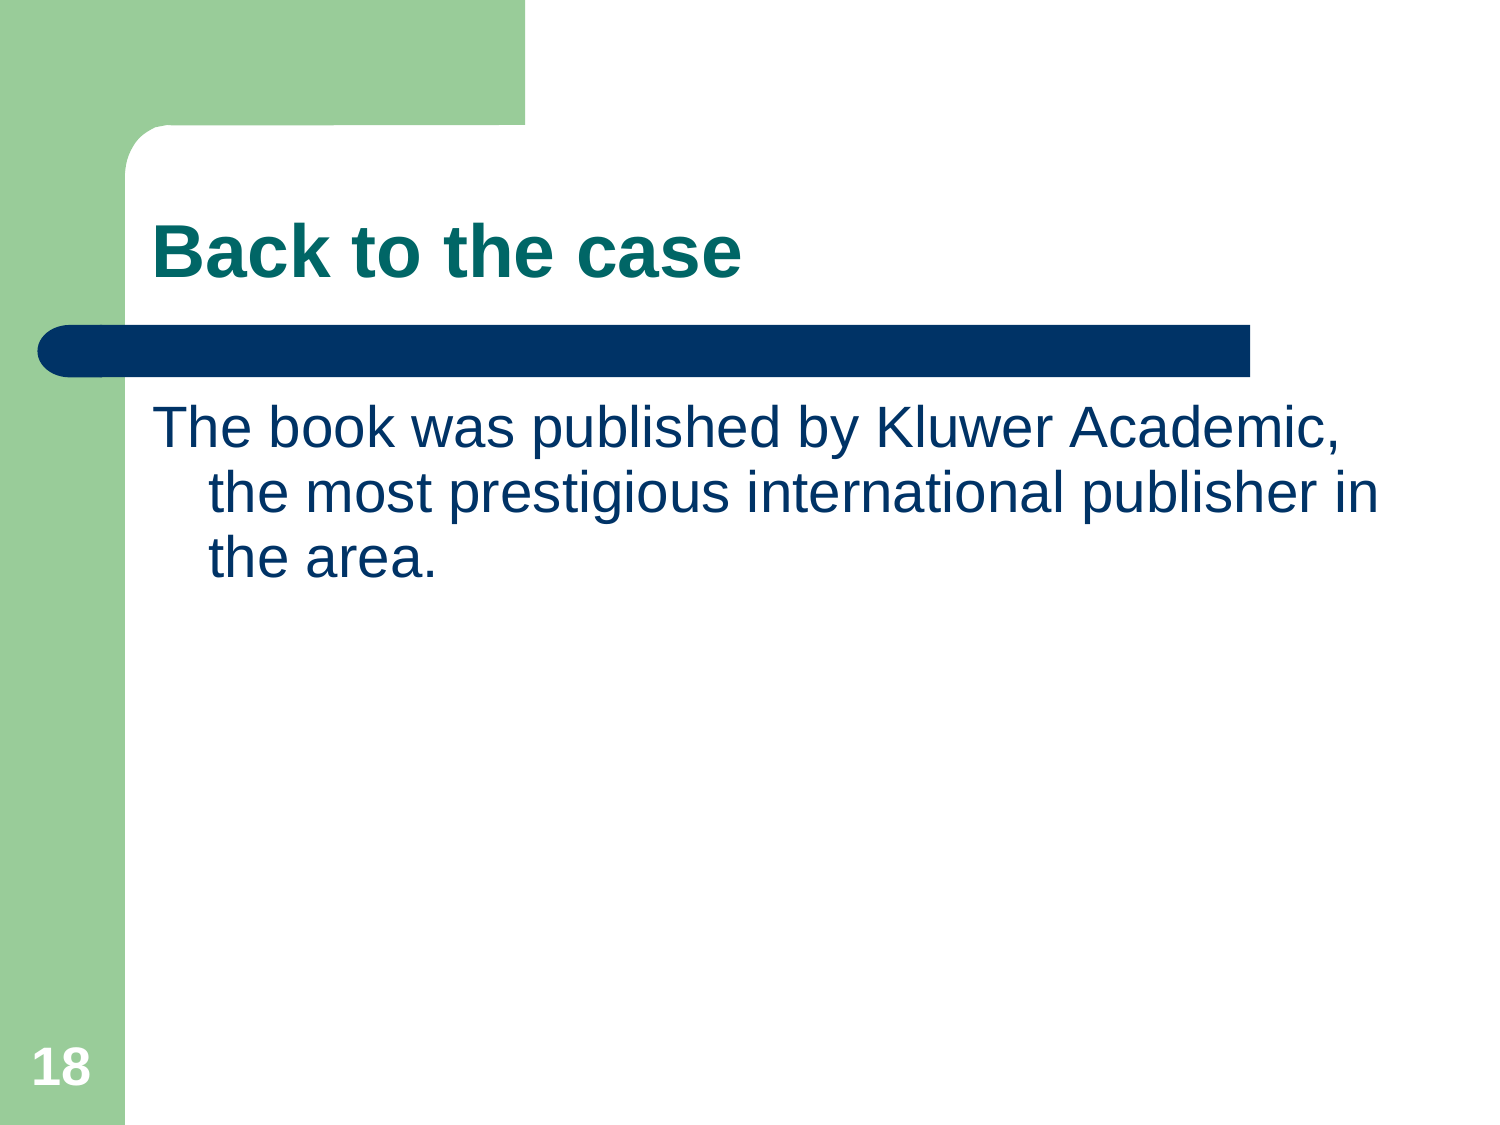

# Back to the case
The book was published by Kluwer Academic, the most prestigious international publisher in the area.
18